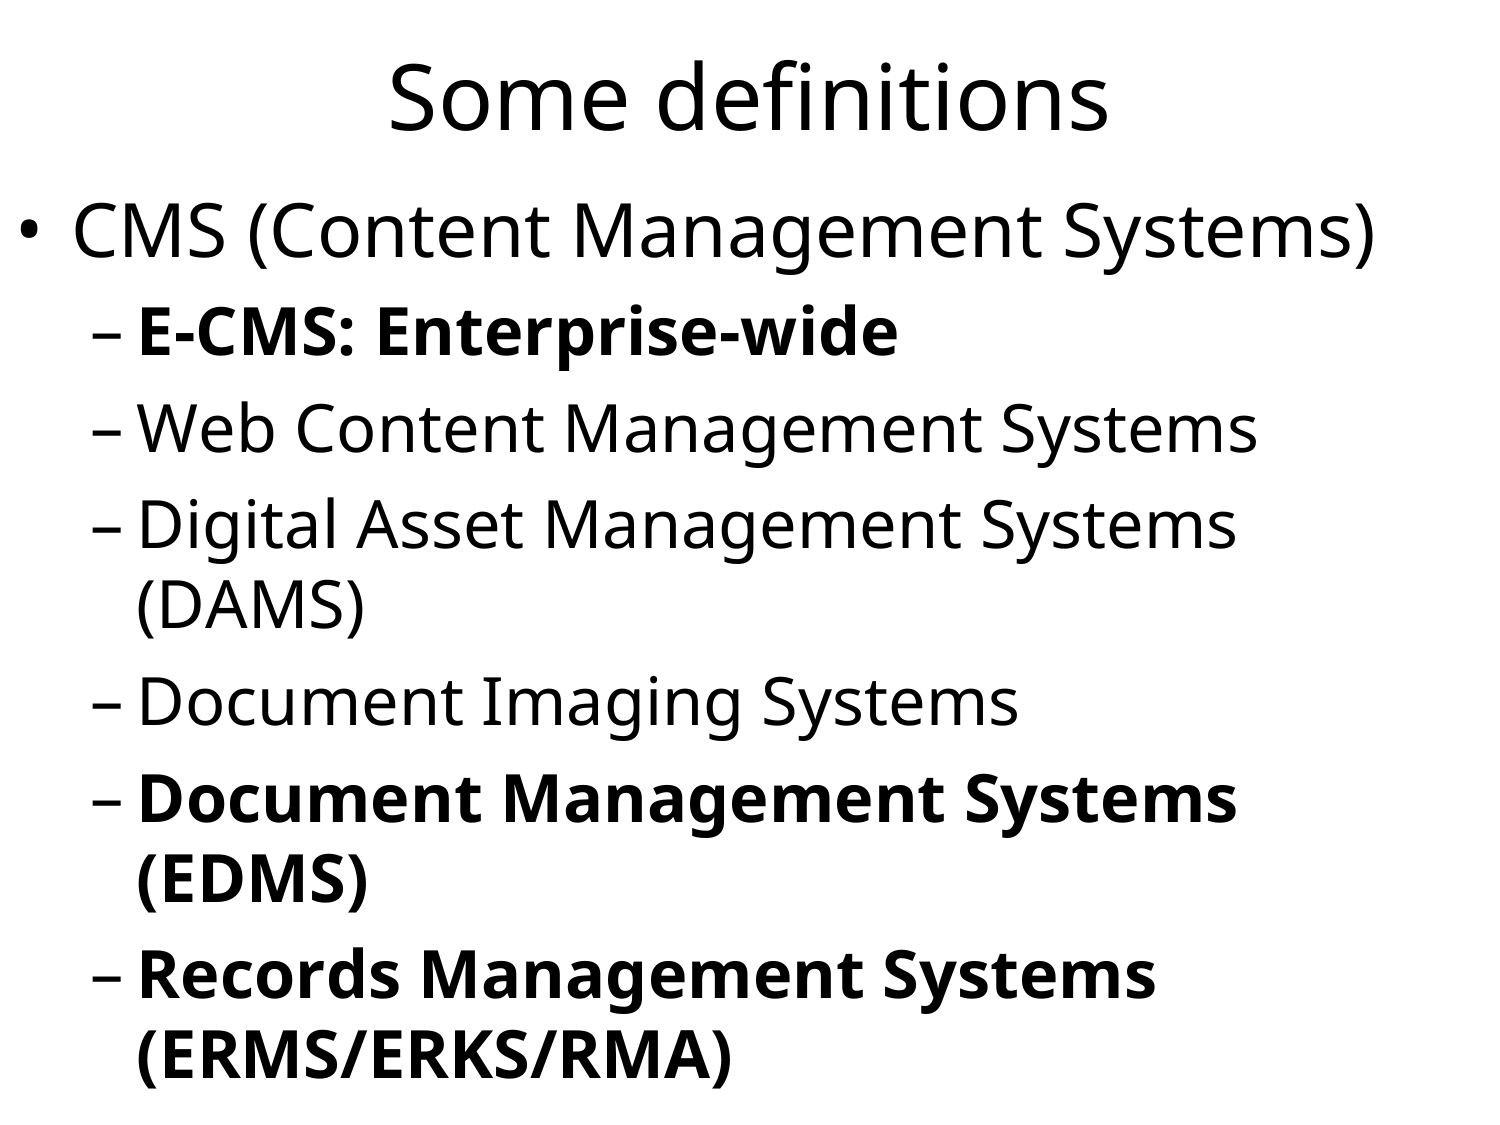

# Some definitions
CMS (Content Management Systems)
E-CMS: Enterprise-wide
Web Content Management Systems
Digital Asset Management Systems (DAMS)
Document Imaging Systems
Document Management Systems (EDMS)
Records Management Systems (ERMS/ERKS/RMA)